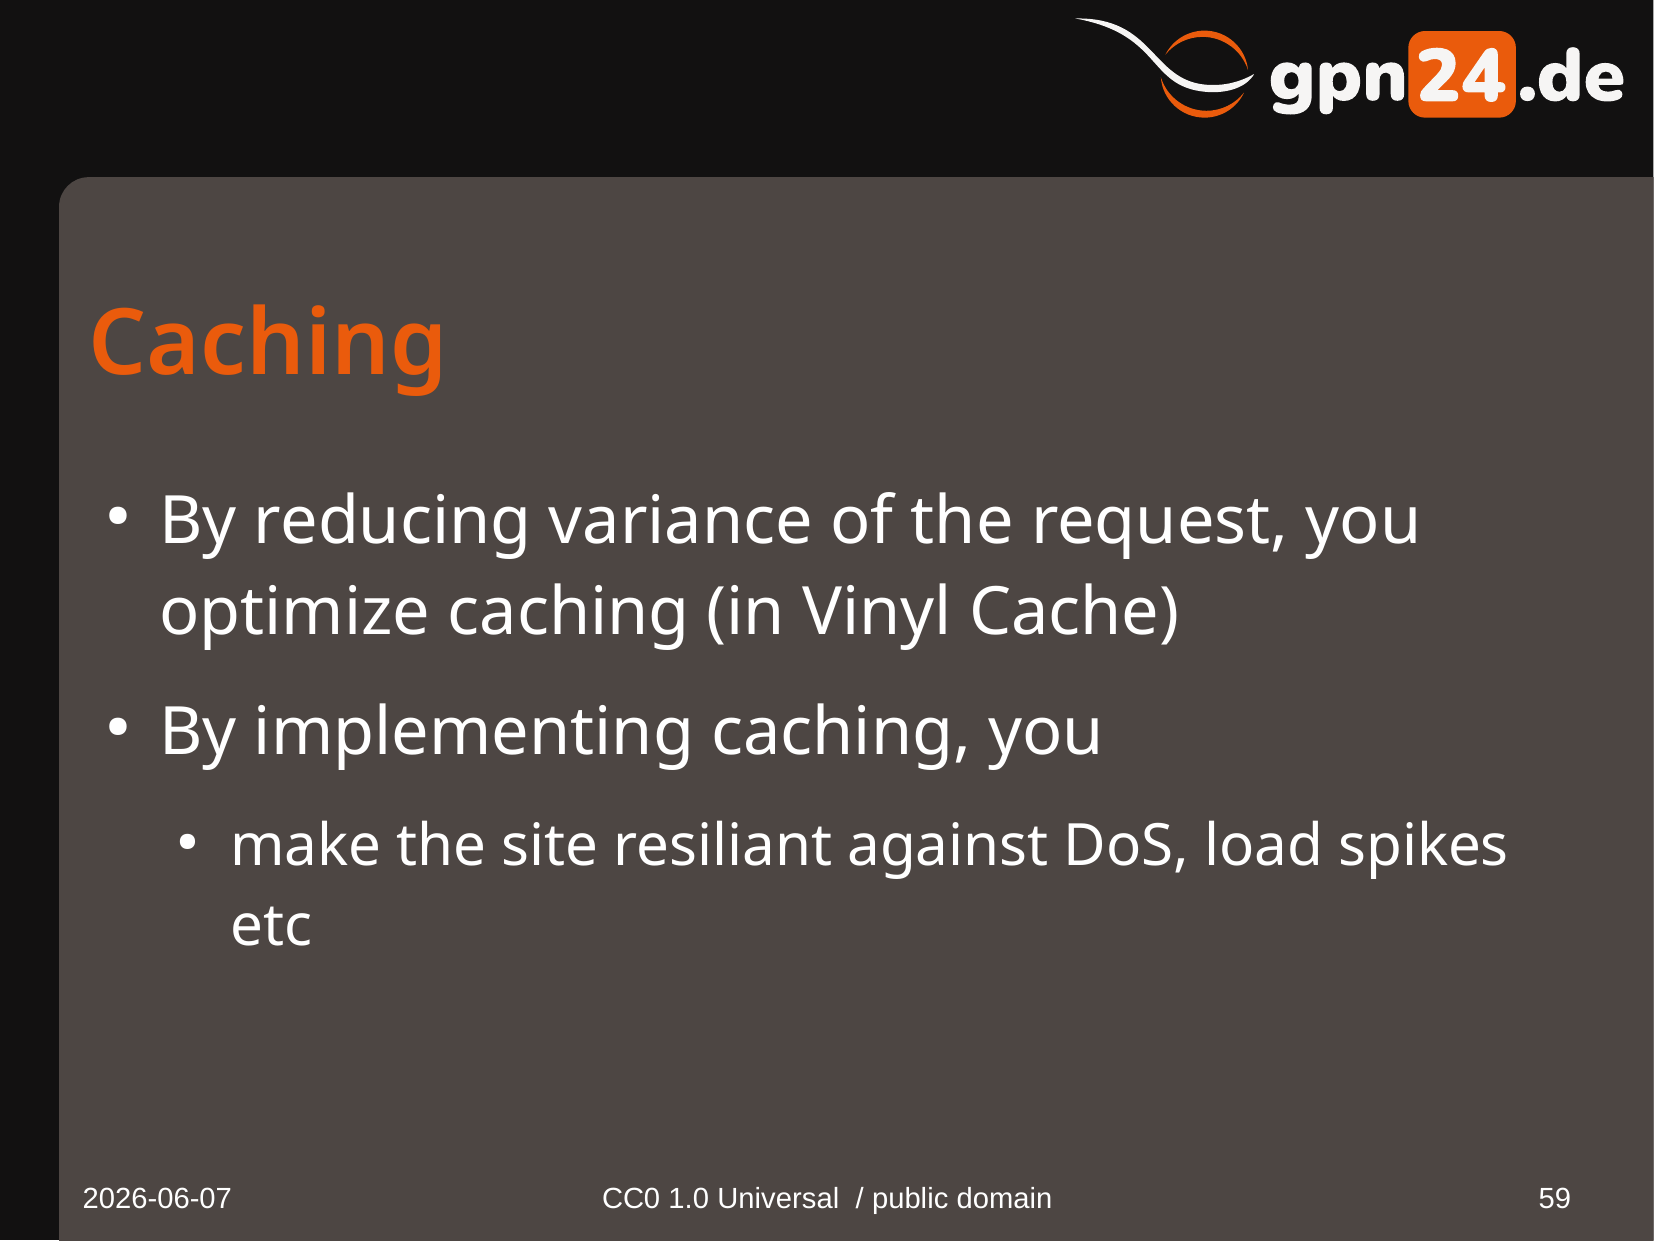

# Caching
By reducing variance of the request, you optimize caching (in Vinyl Cache)
By implementing caching, you
make the site resiliant against DoS, load spikes etc